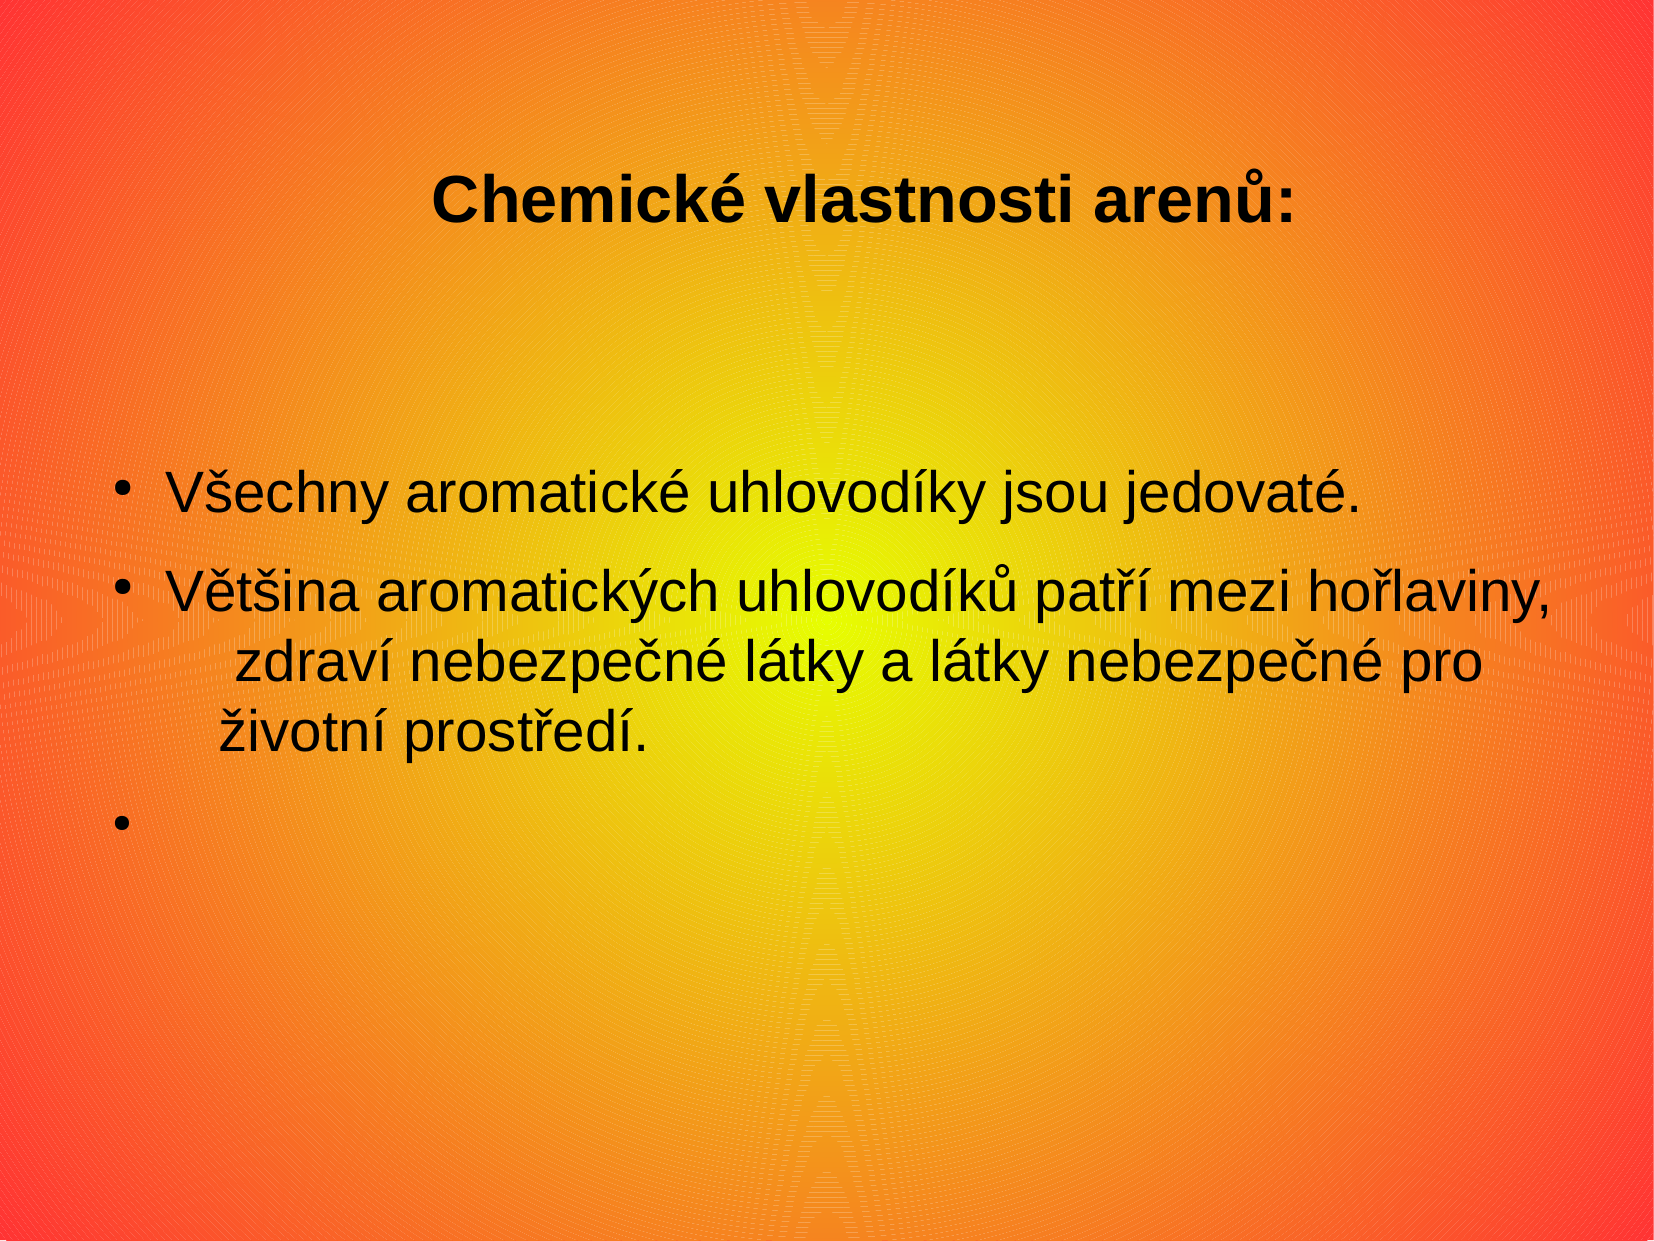

# Chemické vlastnosti arenů:
Všechny aromatické uhlovodíky jsou jedovaté.
Většina aromatických uhlovodíků patří mezi hořlaviny, zdraví nebezpečné látky a látky nebezpečné pro životní prostředí.